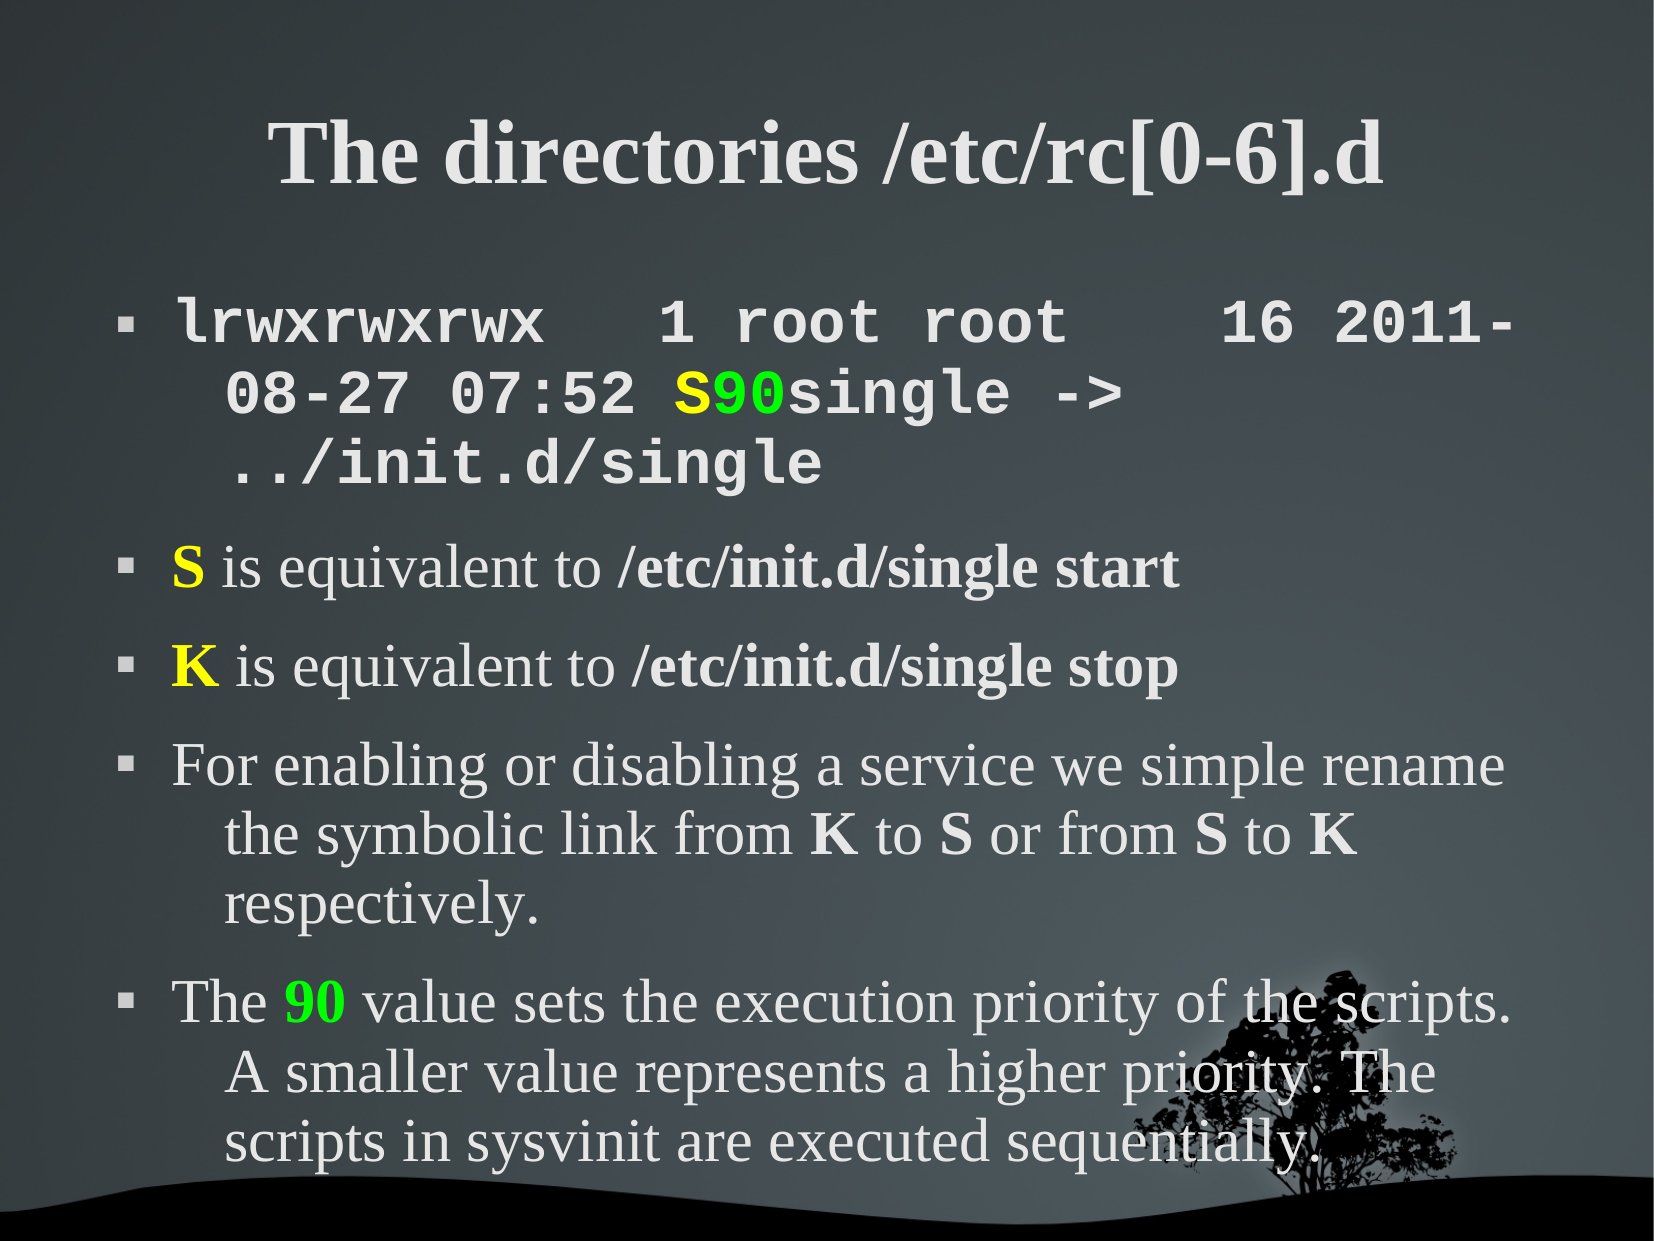

The directories /etc/rc[0-6].d
# lrwxrwxrwx 1 root root 16 2011-08-27 07:52 S90single -> ../init.d/single
S is equivalent to /etc/init.d/single start
K is equivalent to /etc/init.d/single stop
For enabling or disabling a service we simple rename the symbolic link from K to S or from S to K respectively.
The 90 value sets the execution priority of the scripts. A smaller value represents a higher priority. The scripts in sysvinit are executed sequentially.